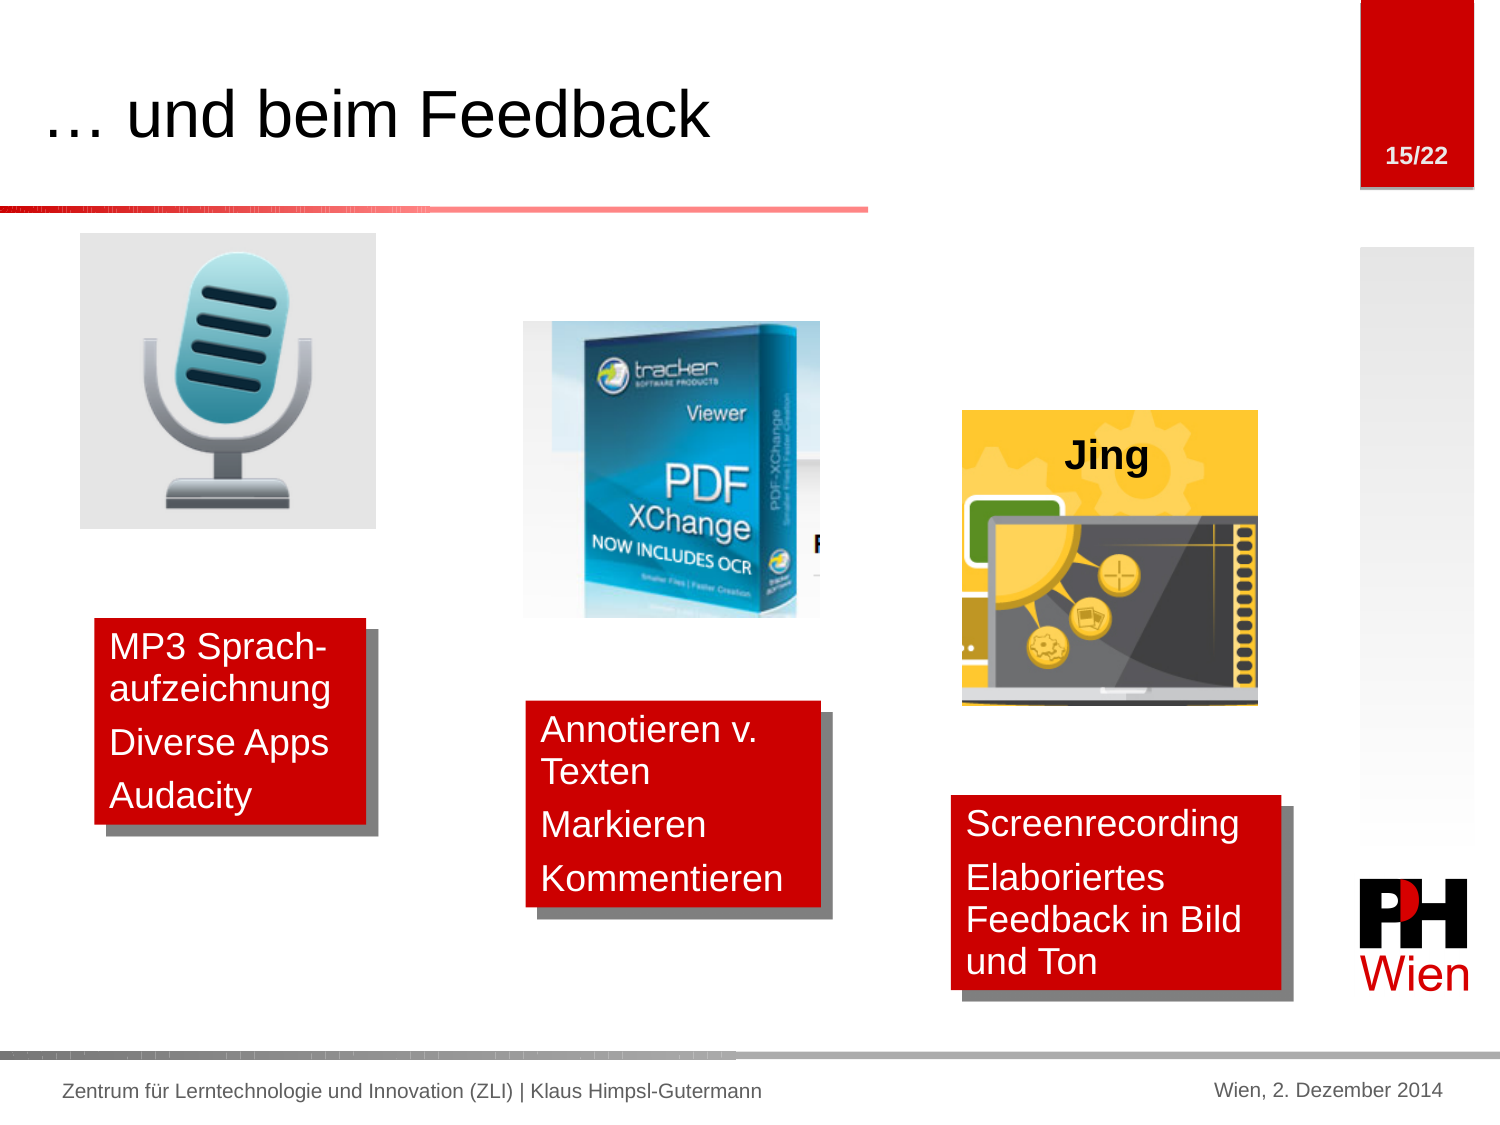

# … und beim Feedback
15
Jing
MP3 Sprach-aufzeichnung
Diverse Apps
Audacity
Annotieren v. Texten
Markieren
Kommentieren
Screenrecording
Elaboriertes Feedback in Bild und Ton
Wien, 2. Dezember 2014